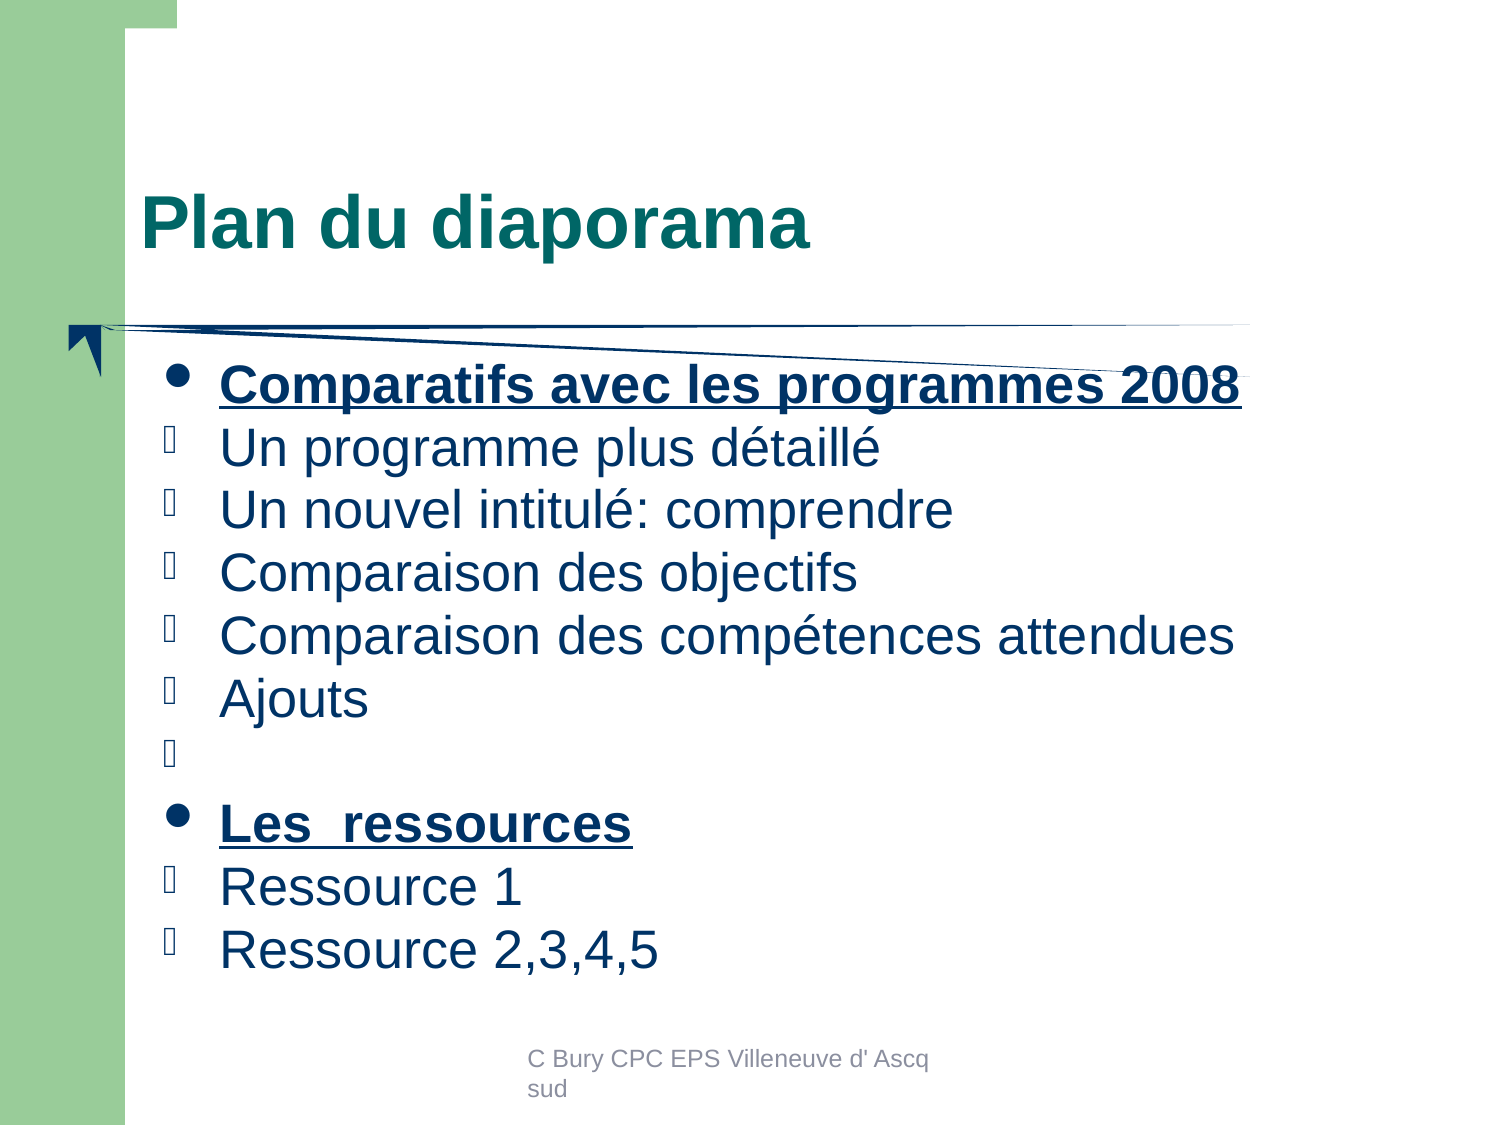

# Plan du diaporama
Comparatifs avec les programmes 2008
Un programme plus détaillé
Un nouvel intitulé: comprendre
Comparaison des objectifs
Comparaison des compétences attendues
Ajouts
Les ressources
Ressource 1
Ressource 2,3,4,5
C Bury CPC EPS Villeneuve d' Ascq sud